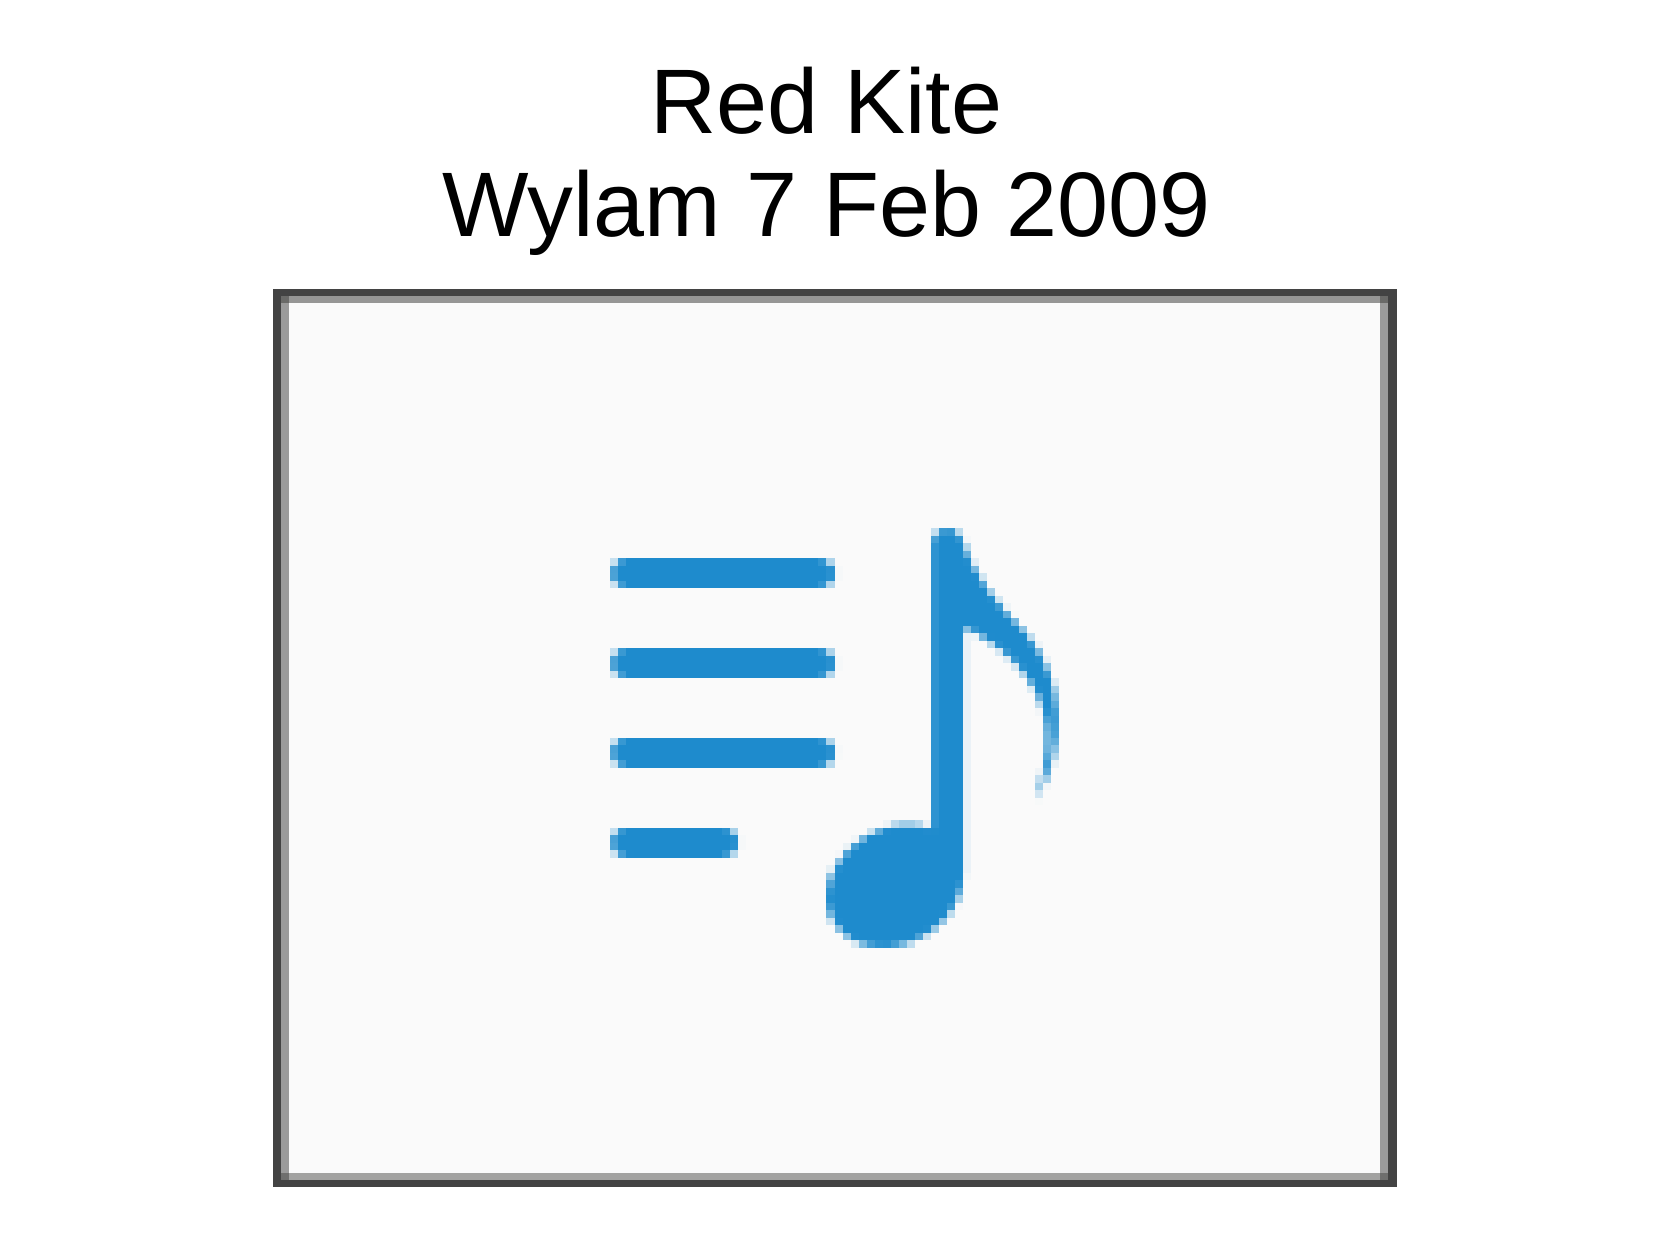

# Red Kite Wylam 7 Feb 2009